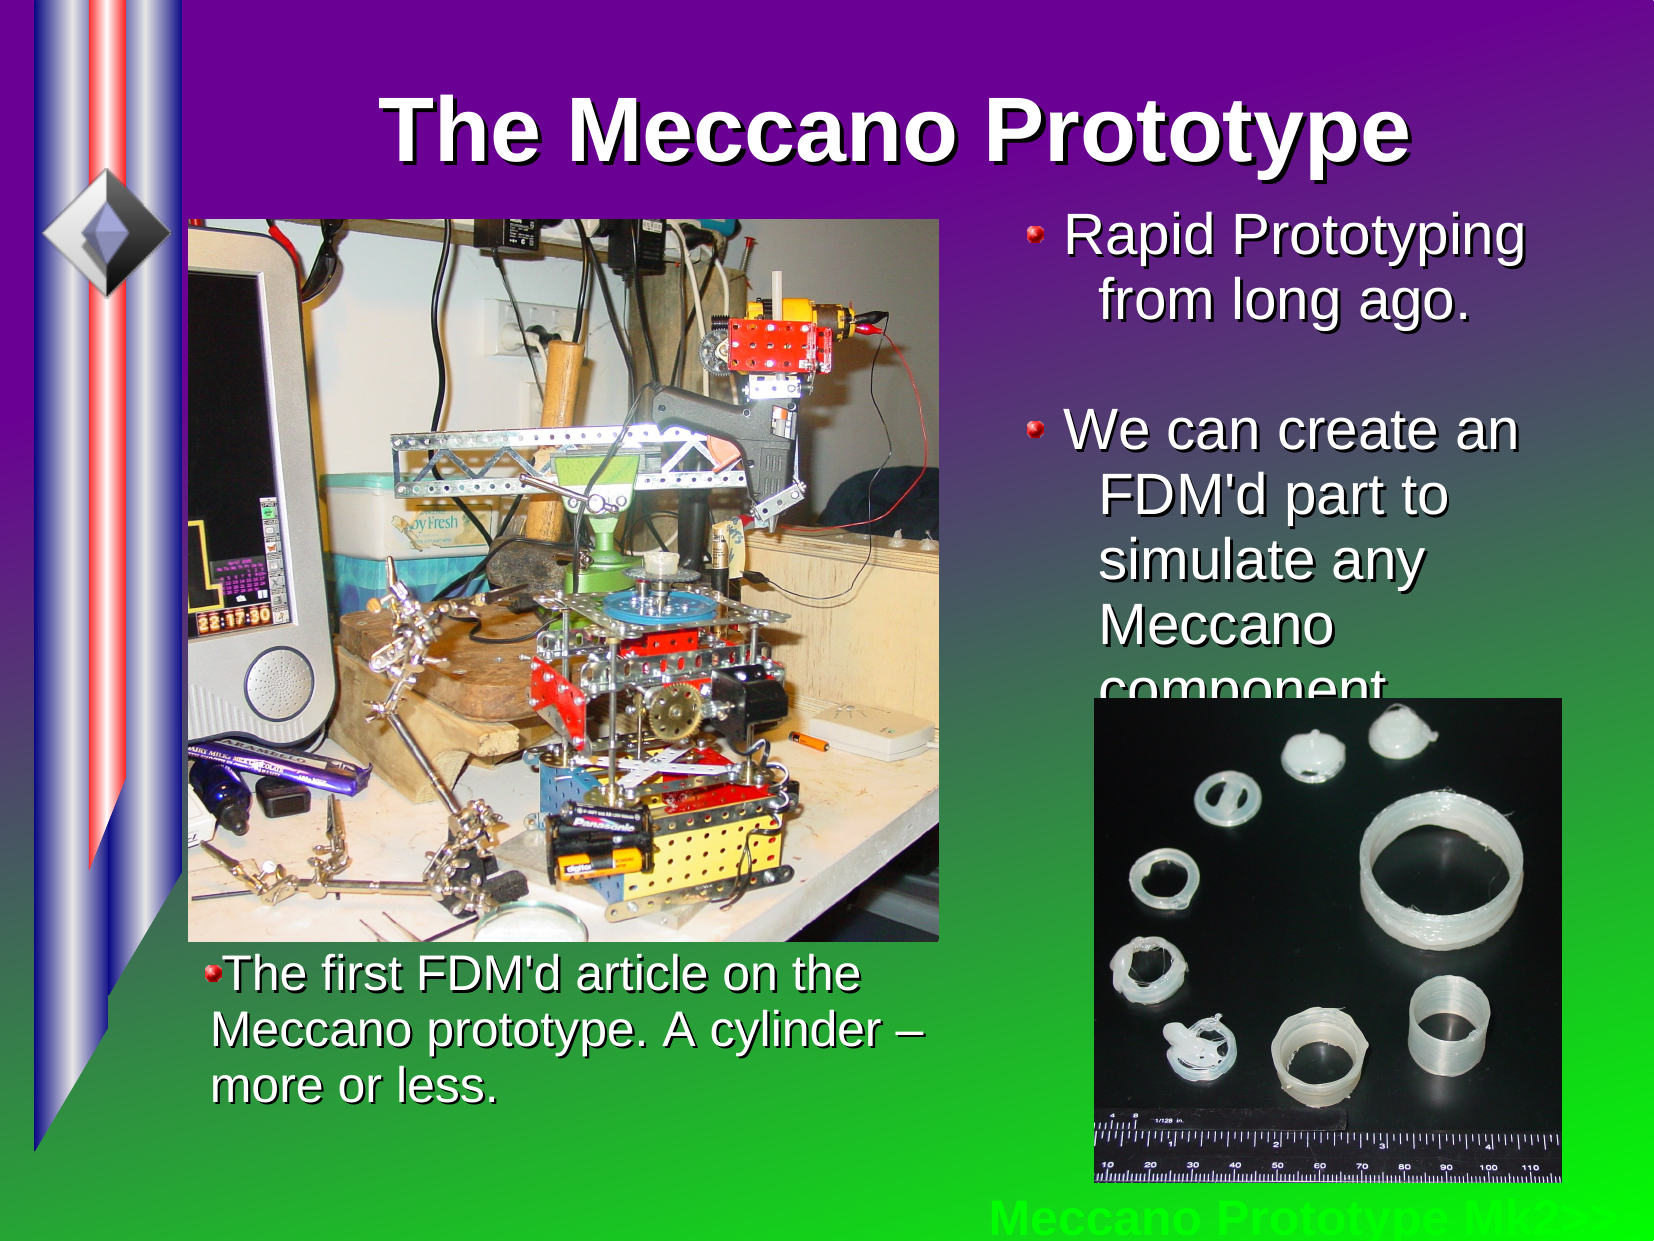

# The Meccano Prototype
Rapid Prototyping from long ago.
We can create an FDM'd part to simulate any
Meccano component.
The first FDM'd article on the Meccano prototype. A cylinder – more or less.
Meccano Prototype Mk2>>